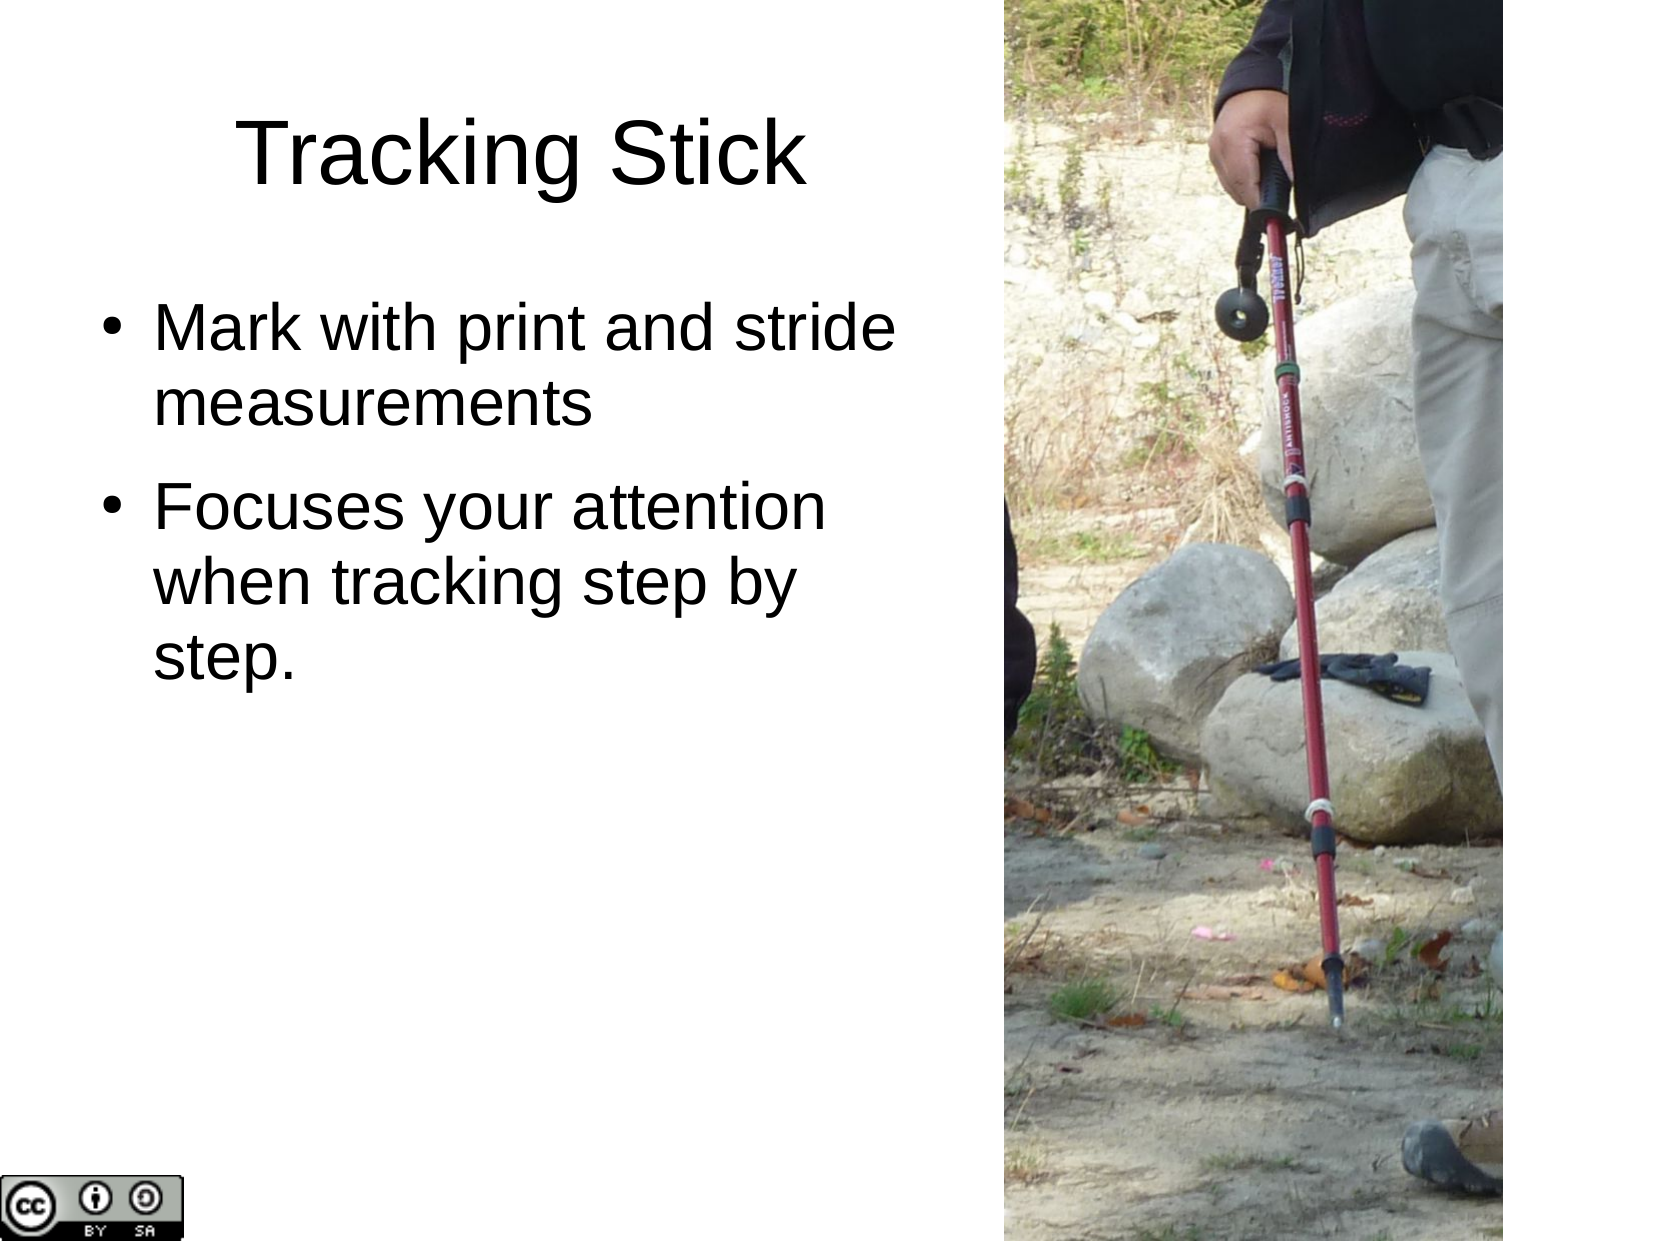

# Tracking Stick
Mark with print and stride measurements
Focuses your attention when tracking step by step.